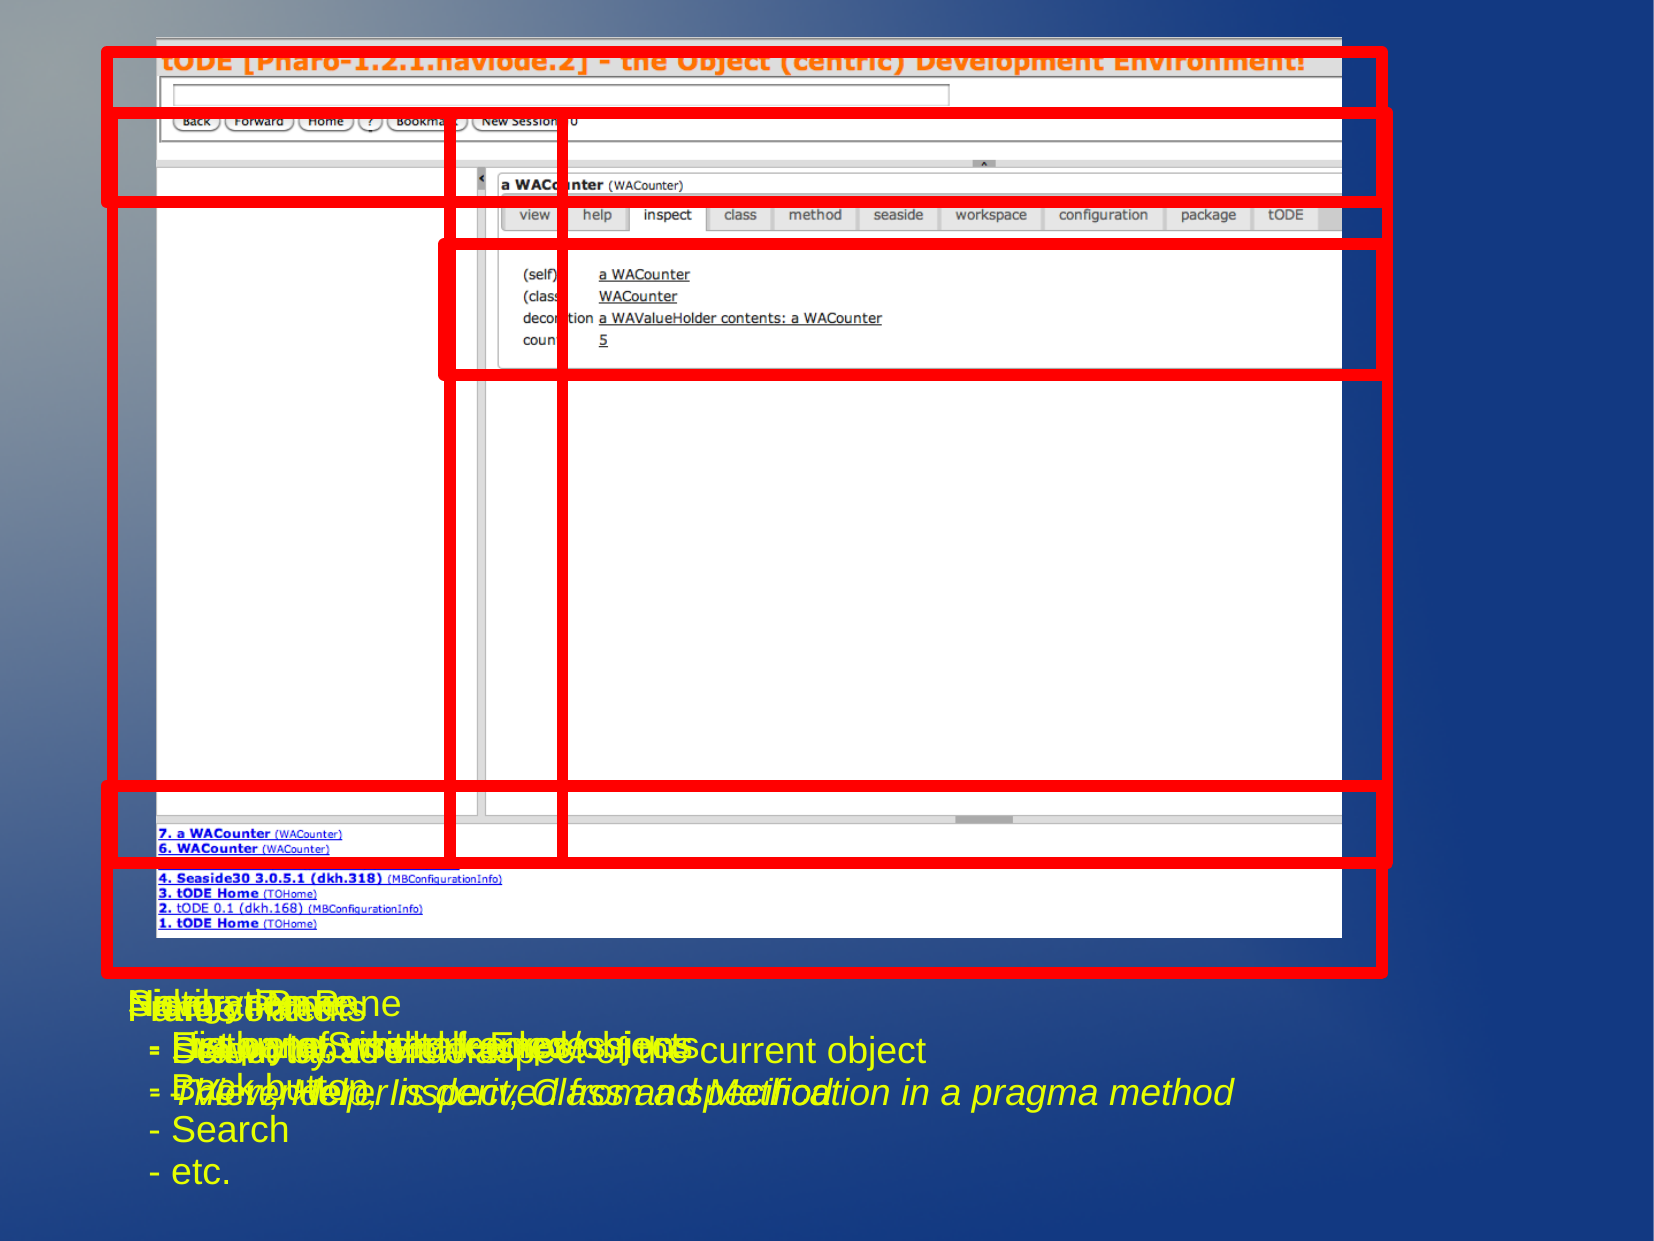

Navigation Pane
 - Evaluate Smalltalk Expressions
 - Back button
 - Search
 - etc.
Sidebar Pane
 - List pane, when needed
Frame Pane
 - Select tab to view aspect of the current object
 - View, Help, Inspect, Class and Method
Pane contents
 - Drawn by a renderer
 - The renderer is derived from a specification in a pragma method
History Pane
 - History of visited frames/objects